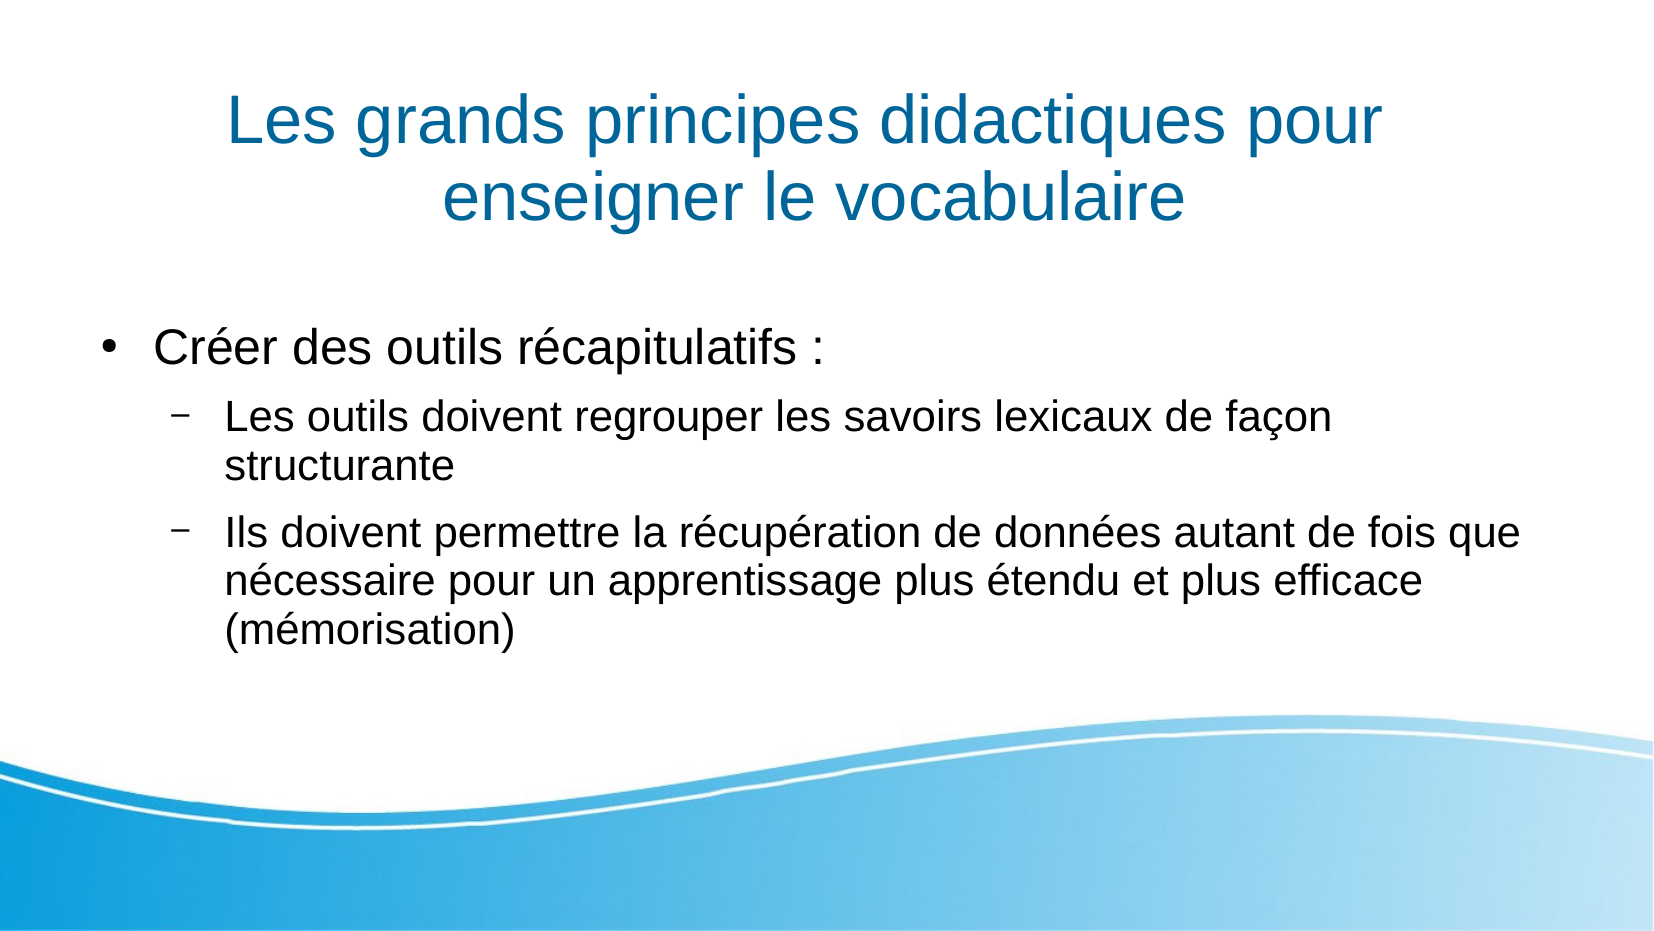

# Les grands principes didactiques pour enseigner le vocabulaire
Créer des outils récapitulatifs :
Les outils doivent regrouper les savoirs lexicaux de façon structurante
Ils doivent permettre la récupération de données autant de fois que nécessaire pour un apprentissage plus étendu et plus efficace (mémorisation)